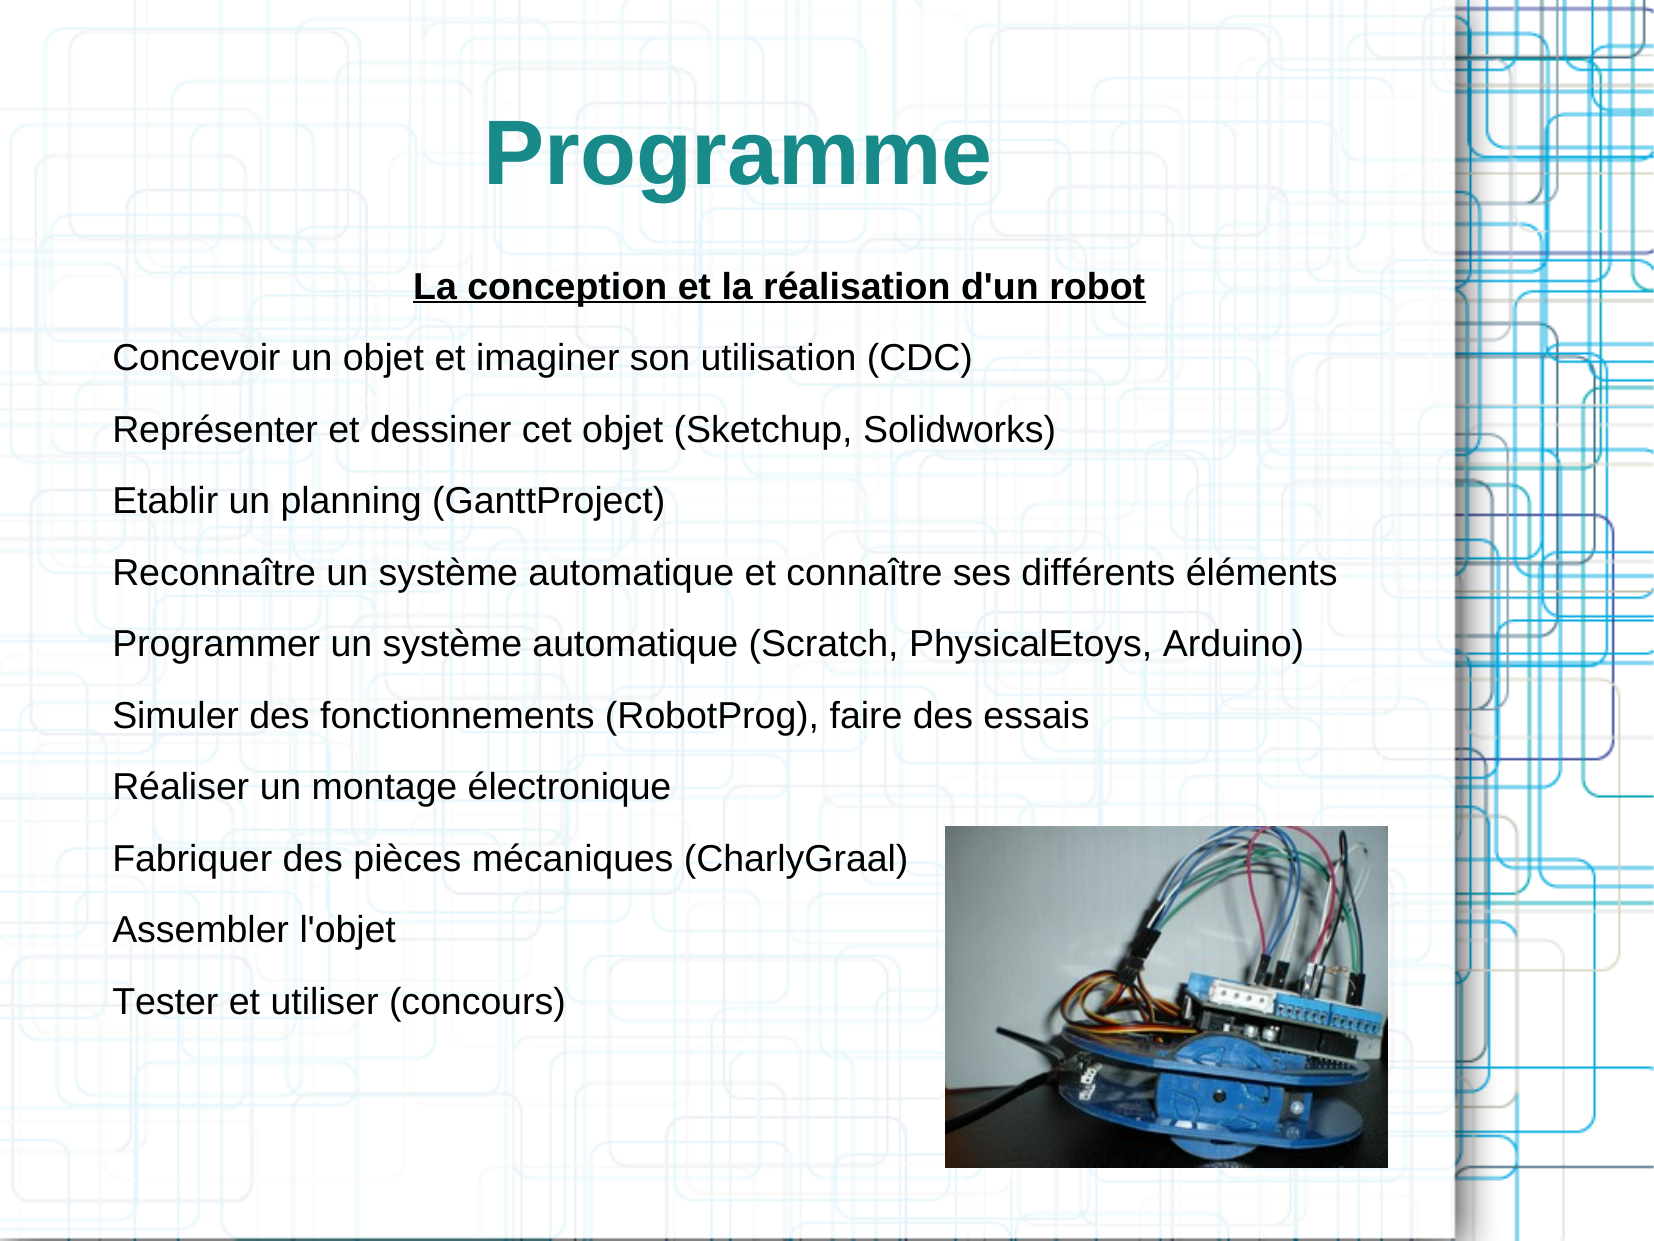

Programme
# La conception et la réalisation d'un robot
Concevoir un objet et imaginer son utilisation (CDC)
Représenter et dessiner cet objet (Sketchup, Solidworks)
Etablir un planning (GanttProject)
Reconnaître un système automatique et connaître ses différents éléments
Programmer un système automatique (Scratch, PhysicalEtoys, Arduino)
Simuler des fonctionnements (RobotProg), faire des essais
Réaliser un montage électronique
Fabriquer des pièces mécaniques (CharlyGraal)
Assembler l'objet
Tester et utiliser (concours)